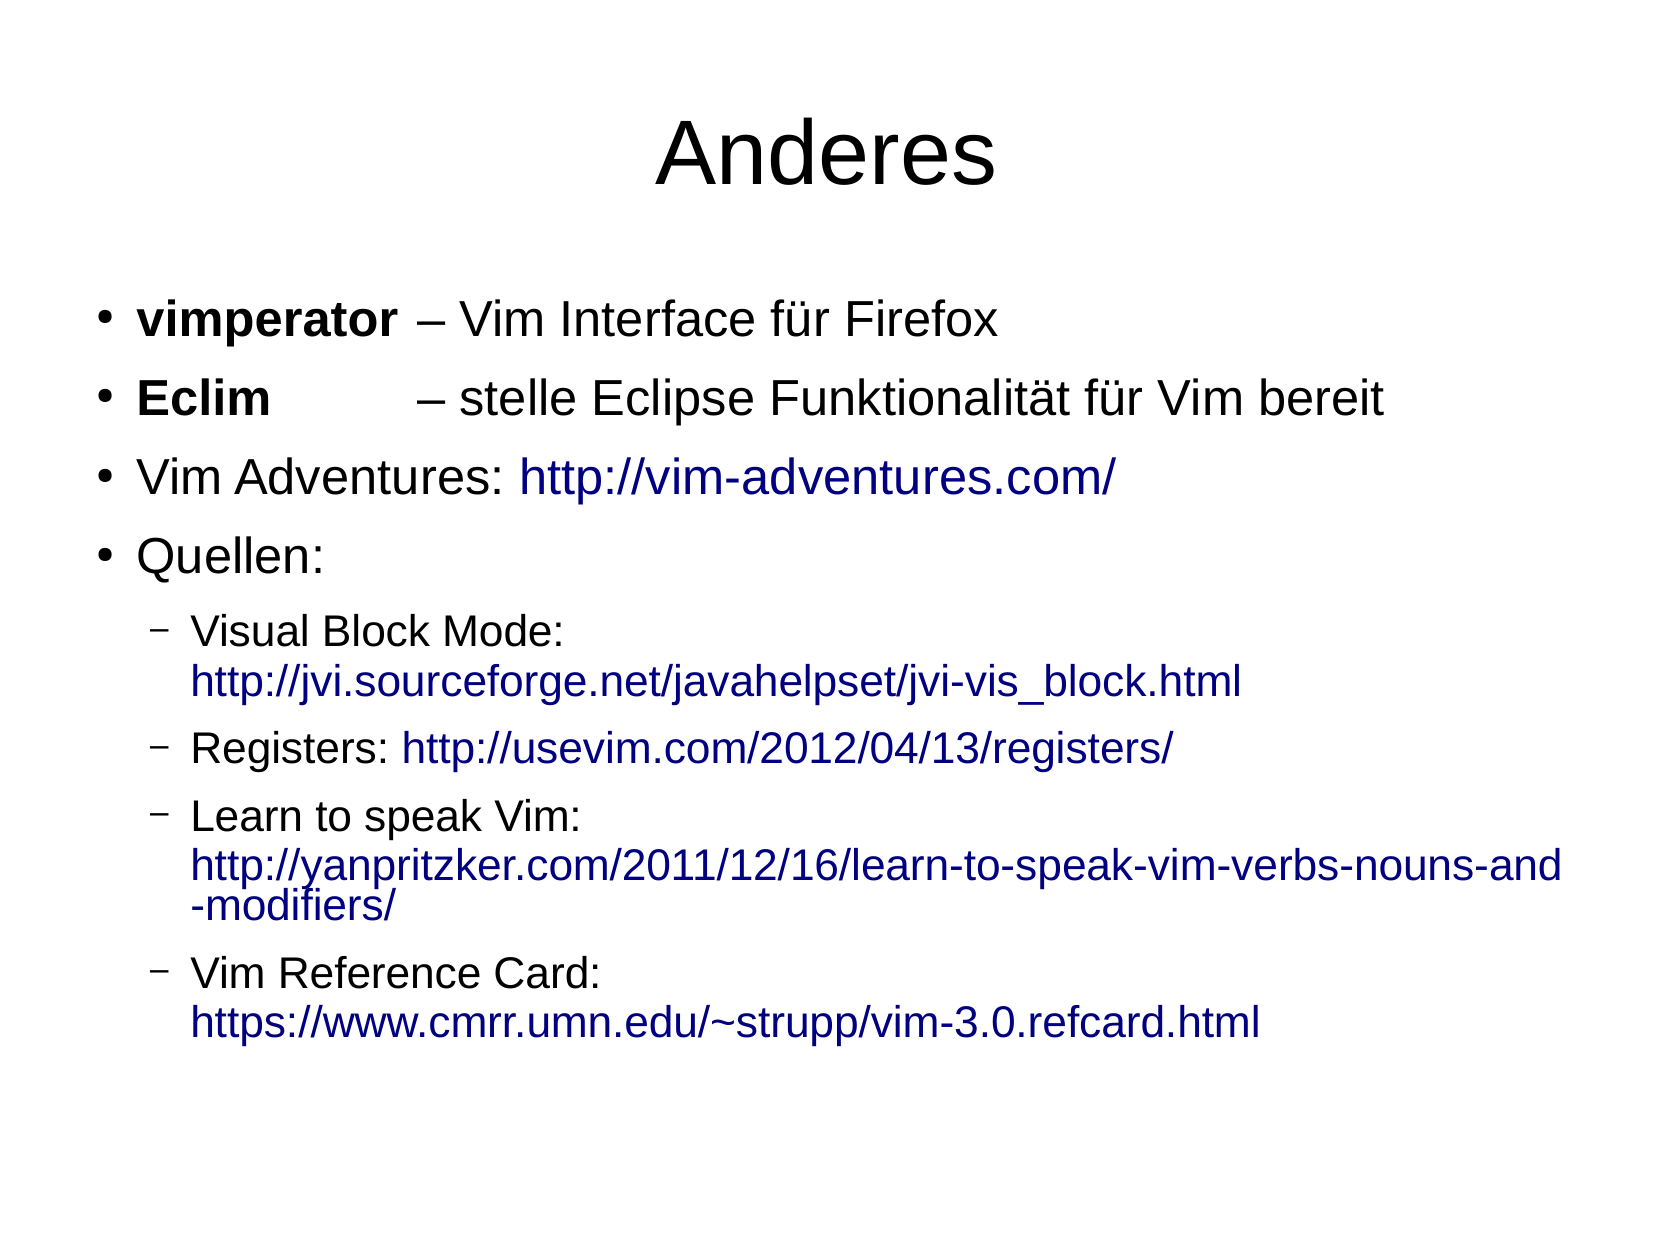

# Anderes
vimperator 	– Vim Interface für Firefox
Eclim 			– stelle Eclipse Funktionalität für Vim bereit
Vim Adventures: http://vim-adventures.com/
Quellen:
Visual Block Mode: http://jvi.sourceforge.net/javahelpset/jvi-vis_block.html
Registers: http://usevim.com/2012/04/13/registers/
Learn to speak Vim: http://yanpritzker.com/2011/12/16/learn-to-speak-vim-verbs-nouns-and-modifiers/
Vim Reference Card: https://www.cmrr.umn.edu/~strupp/vim-3.0.refcard.html